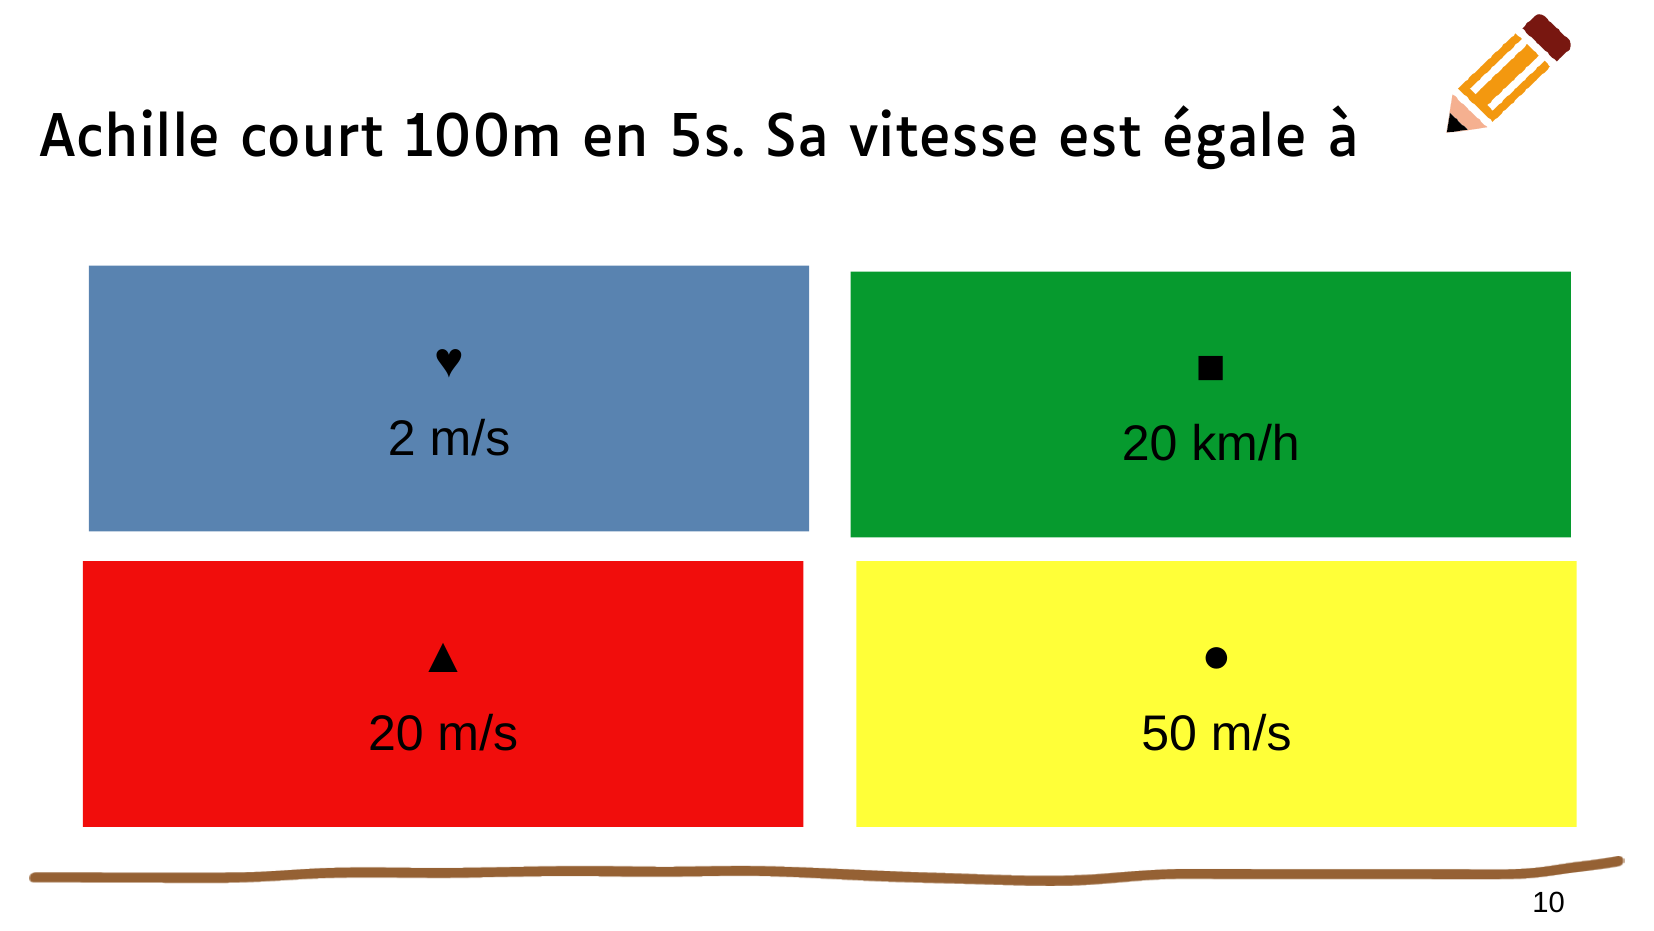

# Achille court 100m en 5s. Sa vitesse est égale à
♥
2 m/s
■
20 km/h
▲
20 m/s
●
50 m/s
10